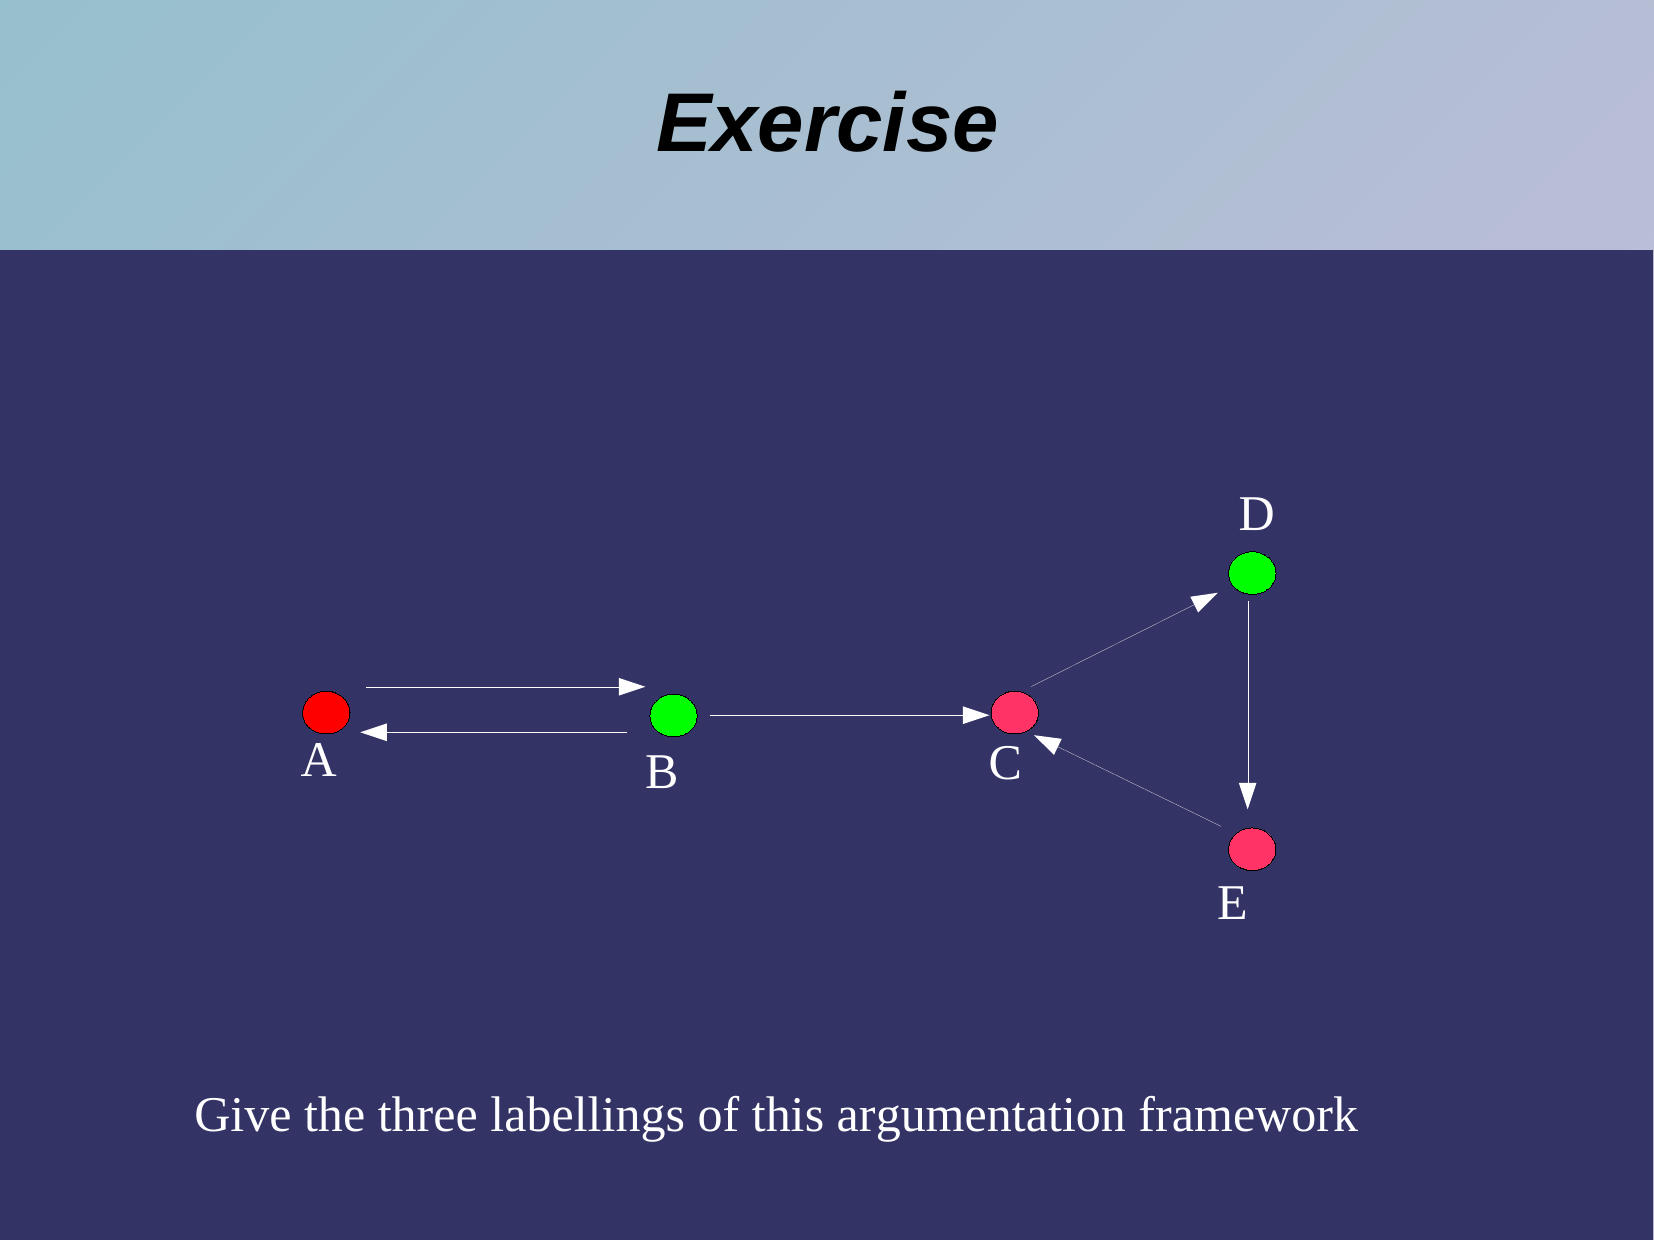

# Exercise
D
A
C
B
E
Give the three labellings of this argumentation framework